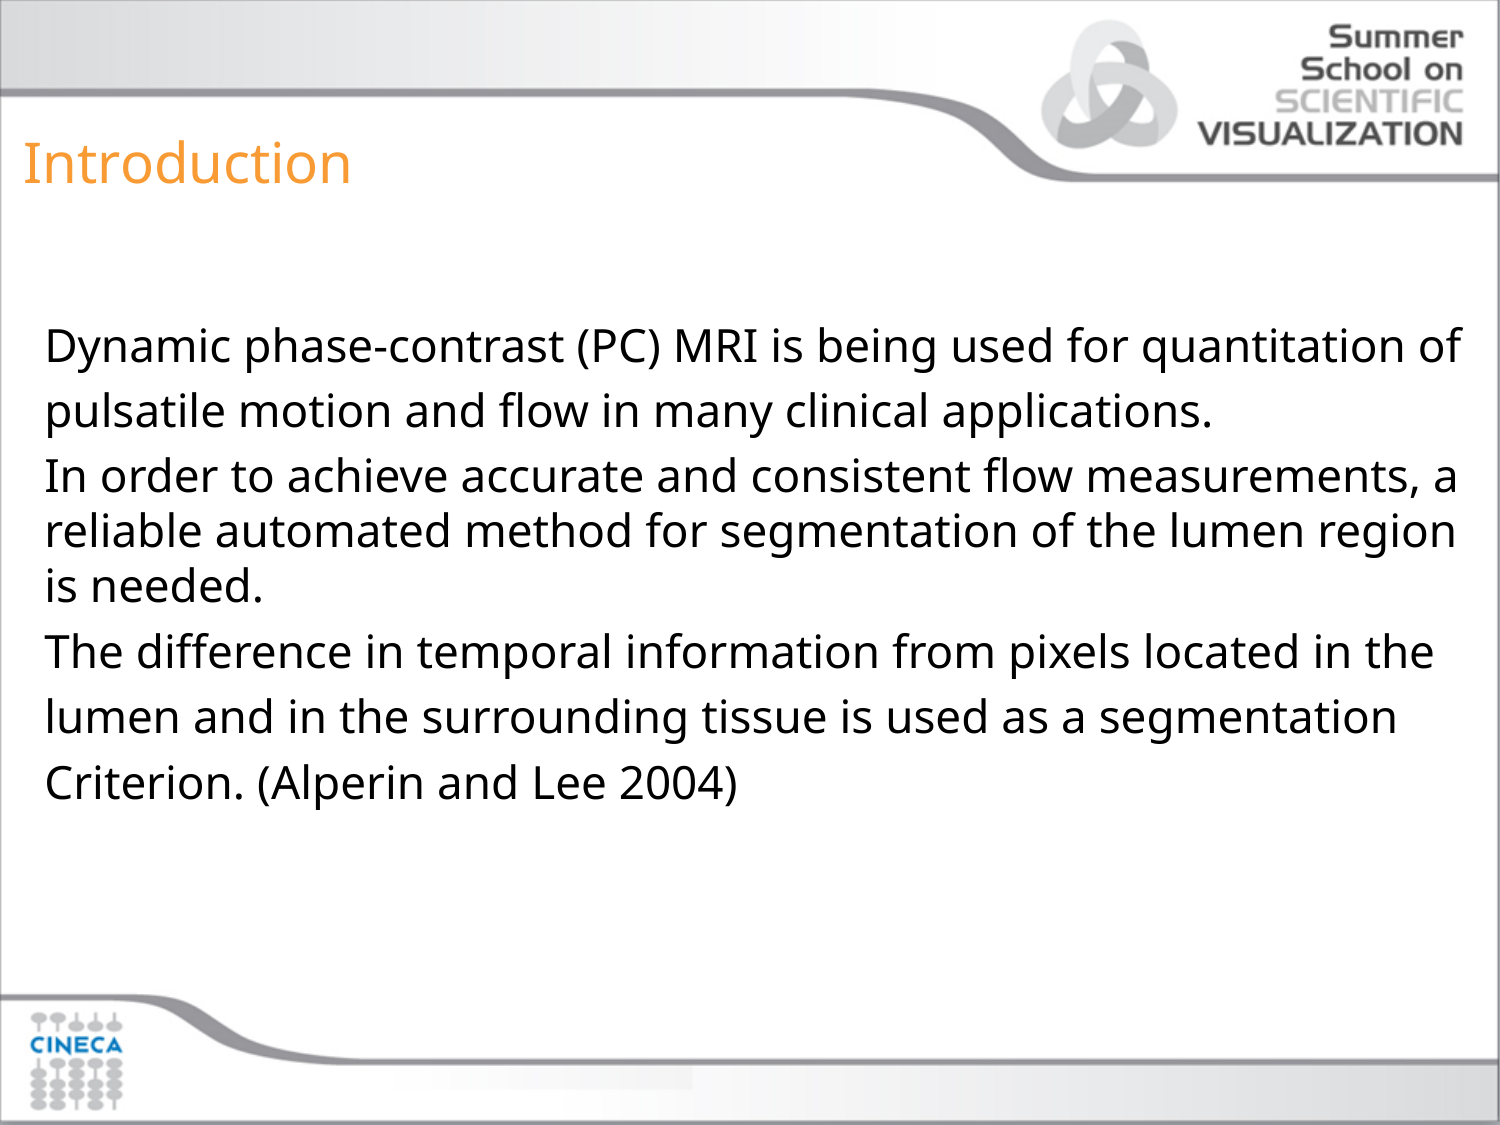

# Introduction
Dynamic phase-contrast (PC) MRI is being used for quantitation of
pulsatile motion and flow in many clinical applications.
In order to achieve accurate and consistent flow measurements, a reliable automated method for segmentation of the lumen region is needed.
The difference in temporal information from pixels located in the
lumen and in the surrounding tissue is used as a segmentation
Criterion. (Alperin and Lee 2004)